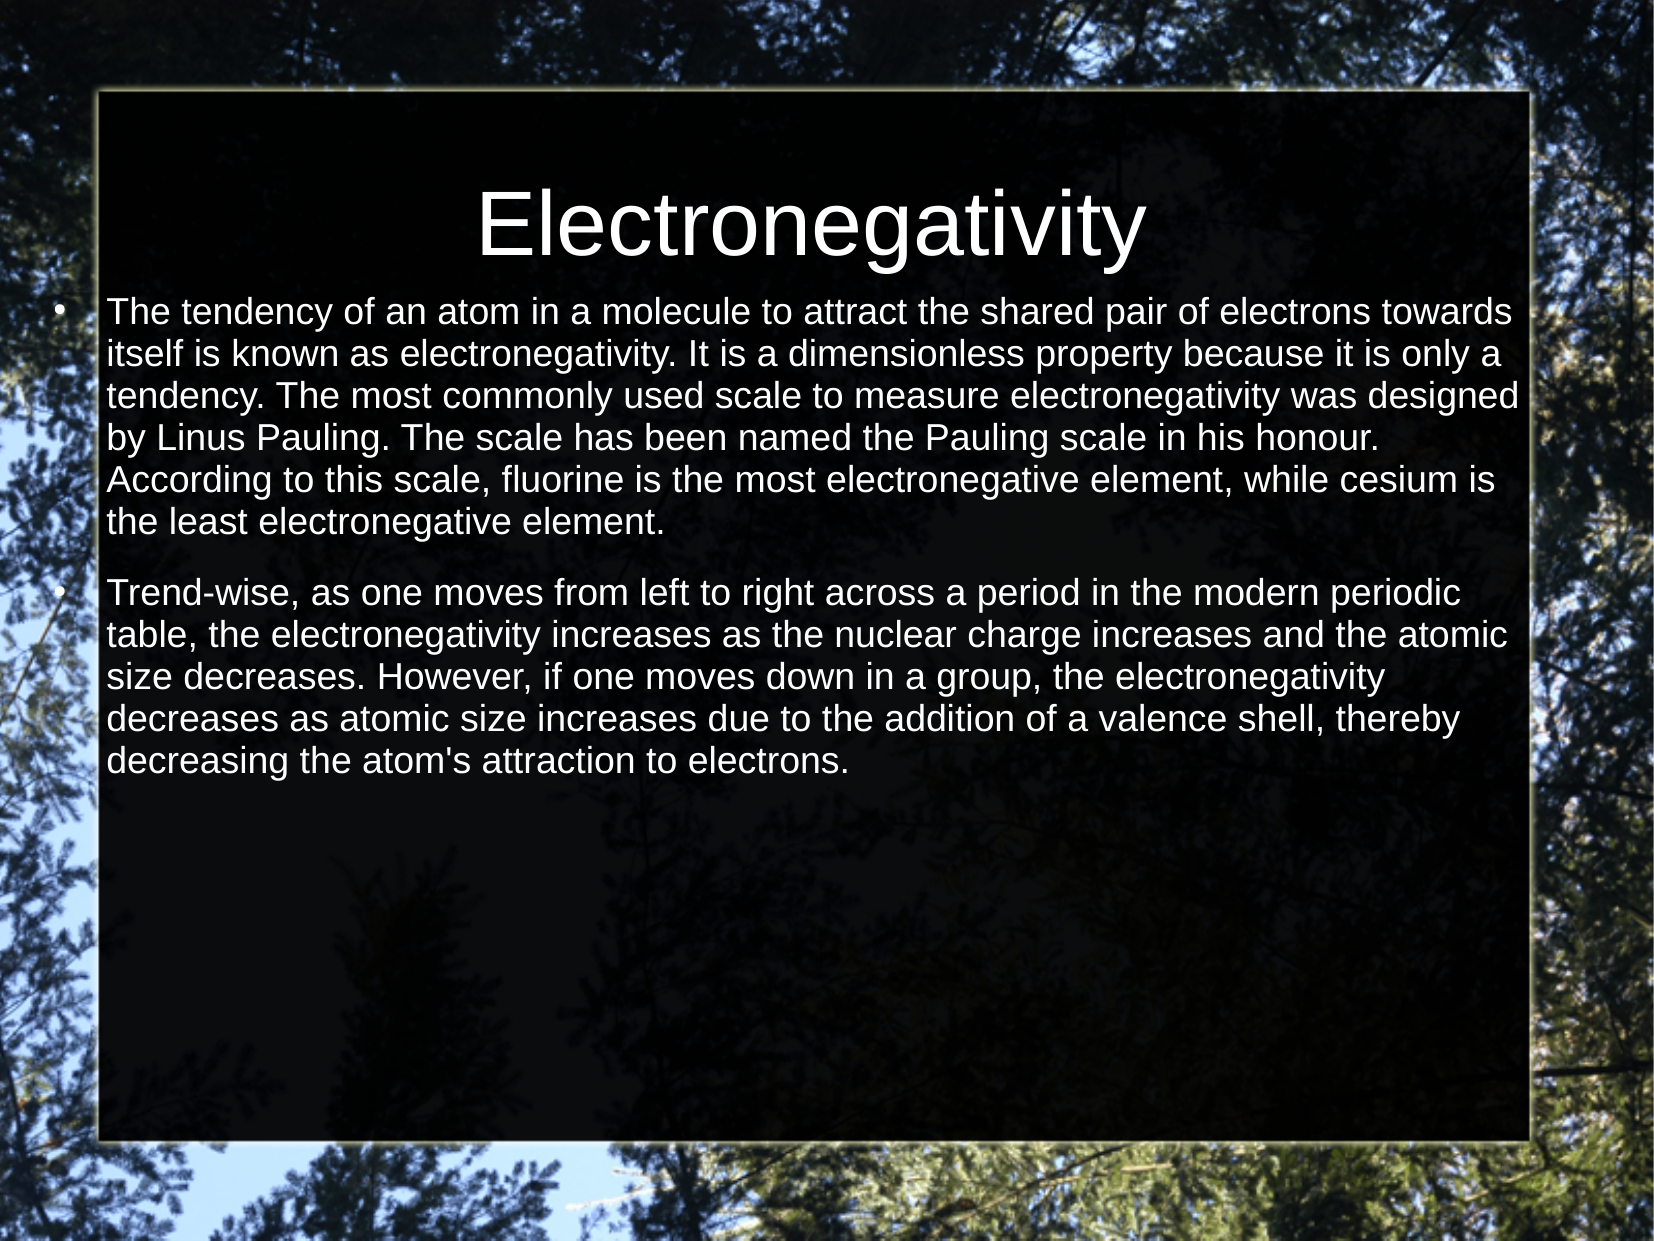

# Electronegativity
The tendency of an atom in a molecule to attract the shared pair of electrons towards itself is known as electronegativity. It is a dimensionless property because it is only a tendency. The most commonly used scale to measure electronegativity was designed by Linus Pauling. The scale has been named the Pauling scale in his honour. According to this scale, fluorine is the most electronegative element, while cesium is the least electronegative element.
Trend-wise, as one moves from left to right across a period in the modern periodic table, the electronegativity increases as the nuclear charge increases and the atomic size decreases. However, if one moves down in a group, the electronegativity decreases as atomic size increases due to the addition of a valence shell, thereby decreasing the atom's attraction to electrons.